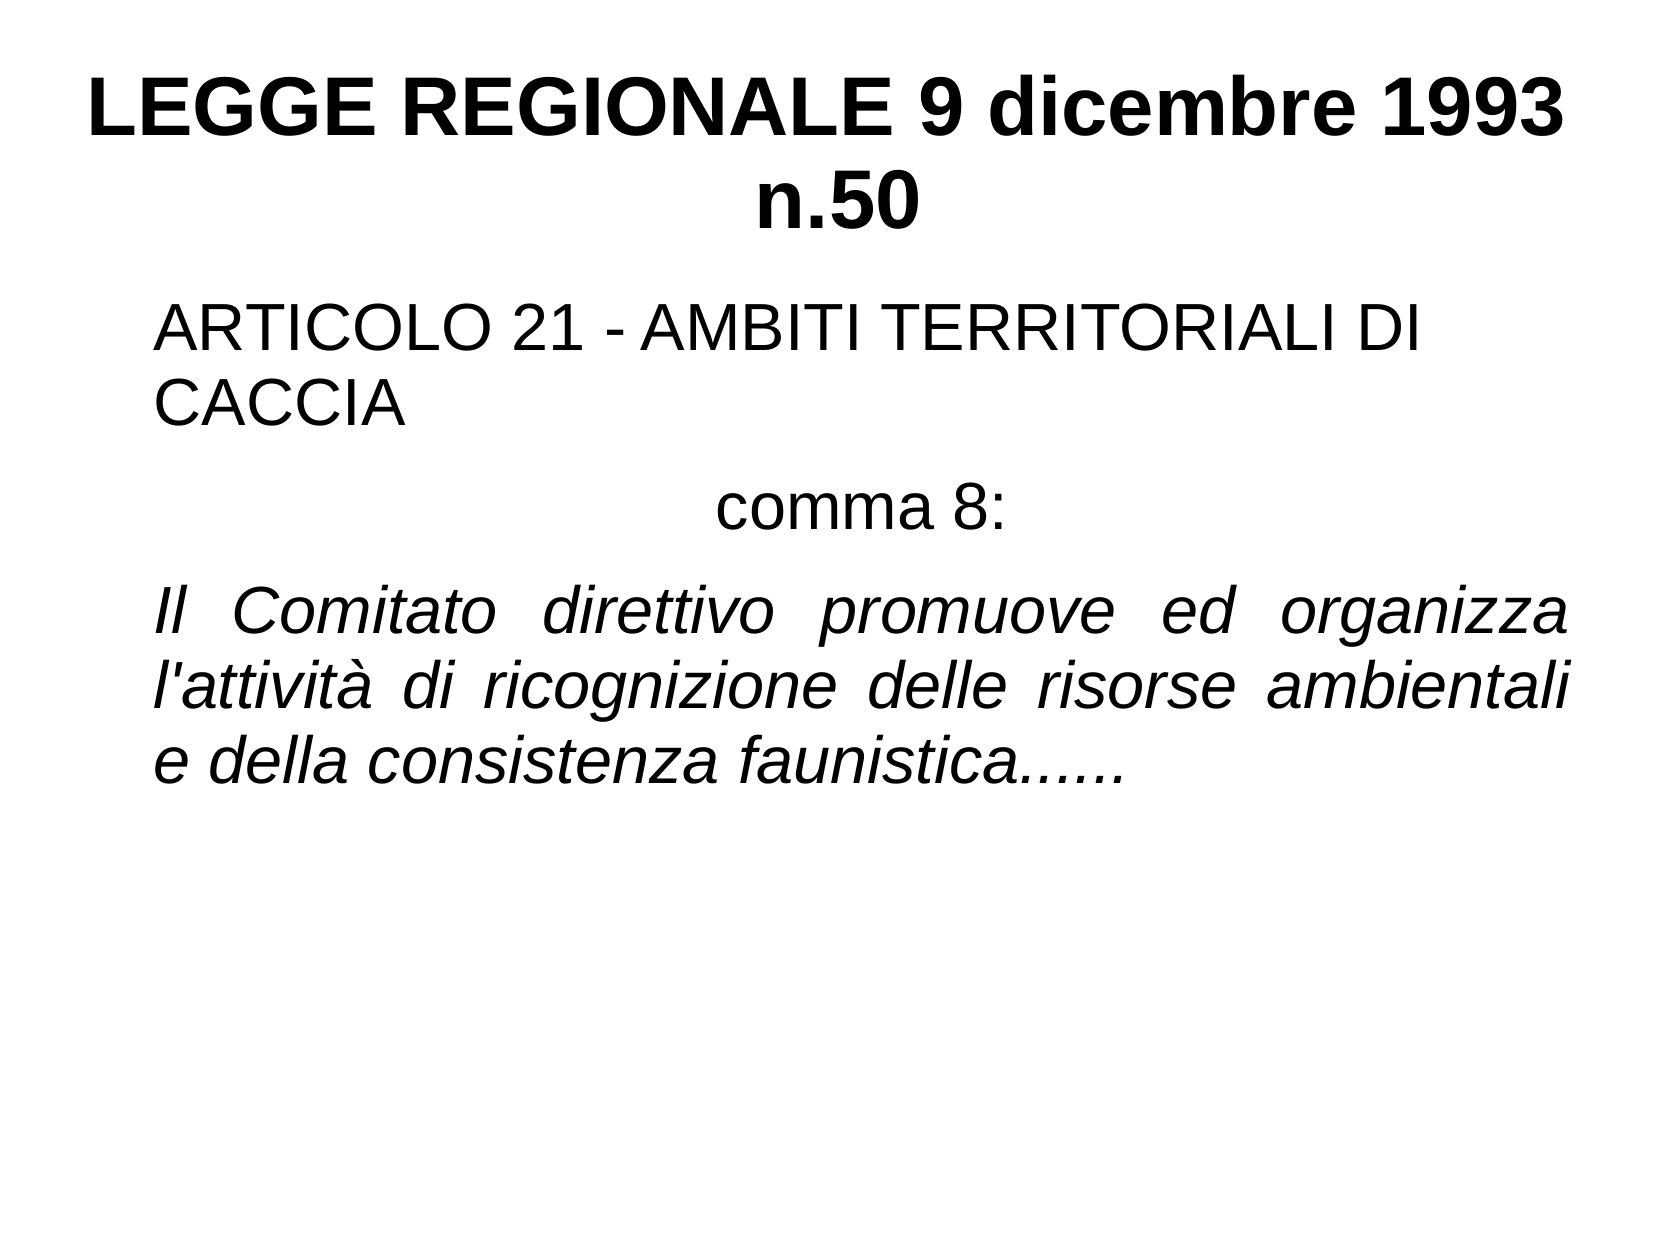

# LEGGE REGIONALE 9 dicembre 1993 n.50
ARTICOLO 21 - AMBITI TERRITORIALI DI CACCIA
comma 8:
Il Comitato direttivo promuove ed organizza l'attività di ricognizione delle risorse ambientali e della consistenza faunistica......